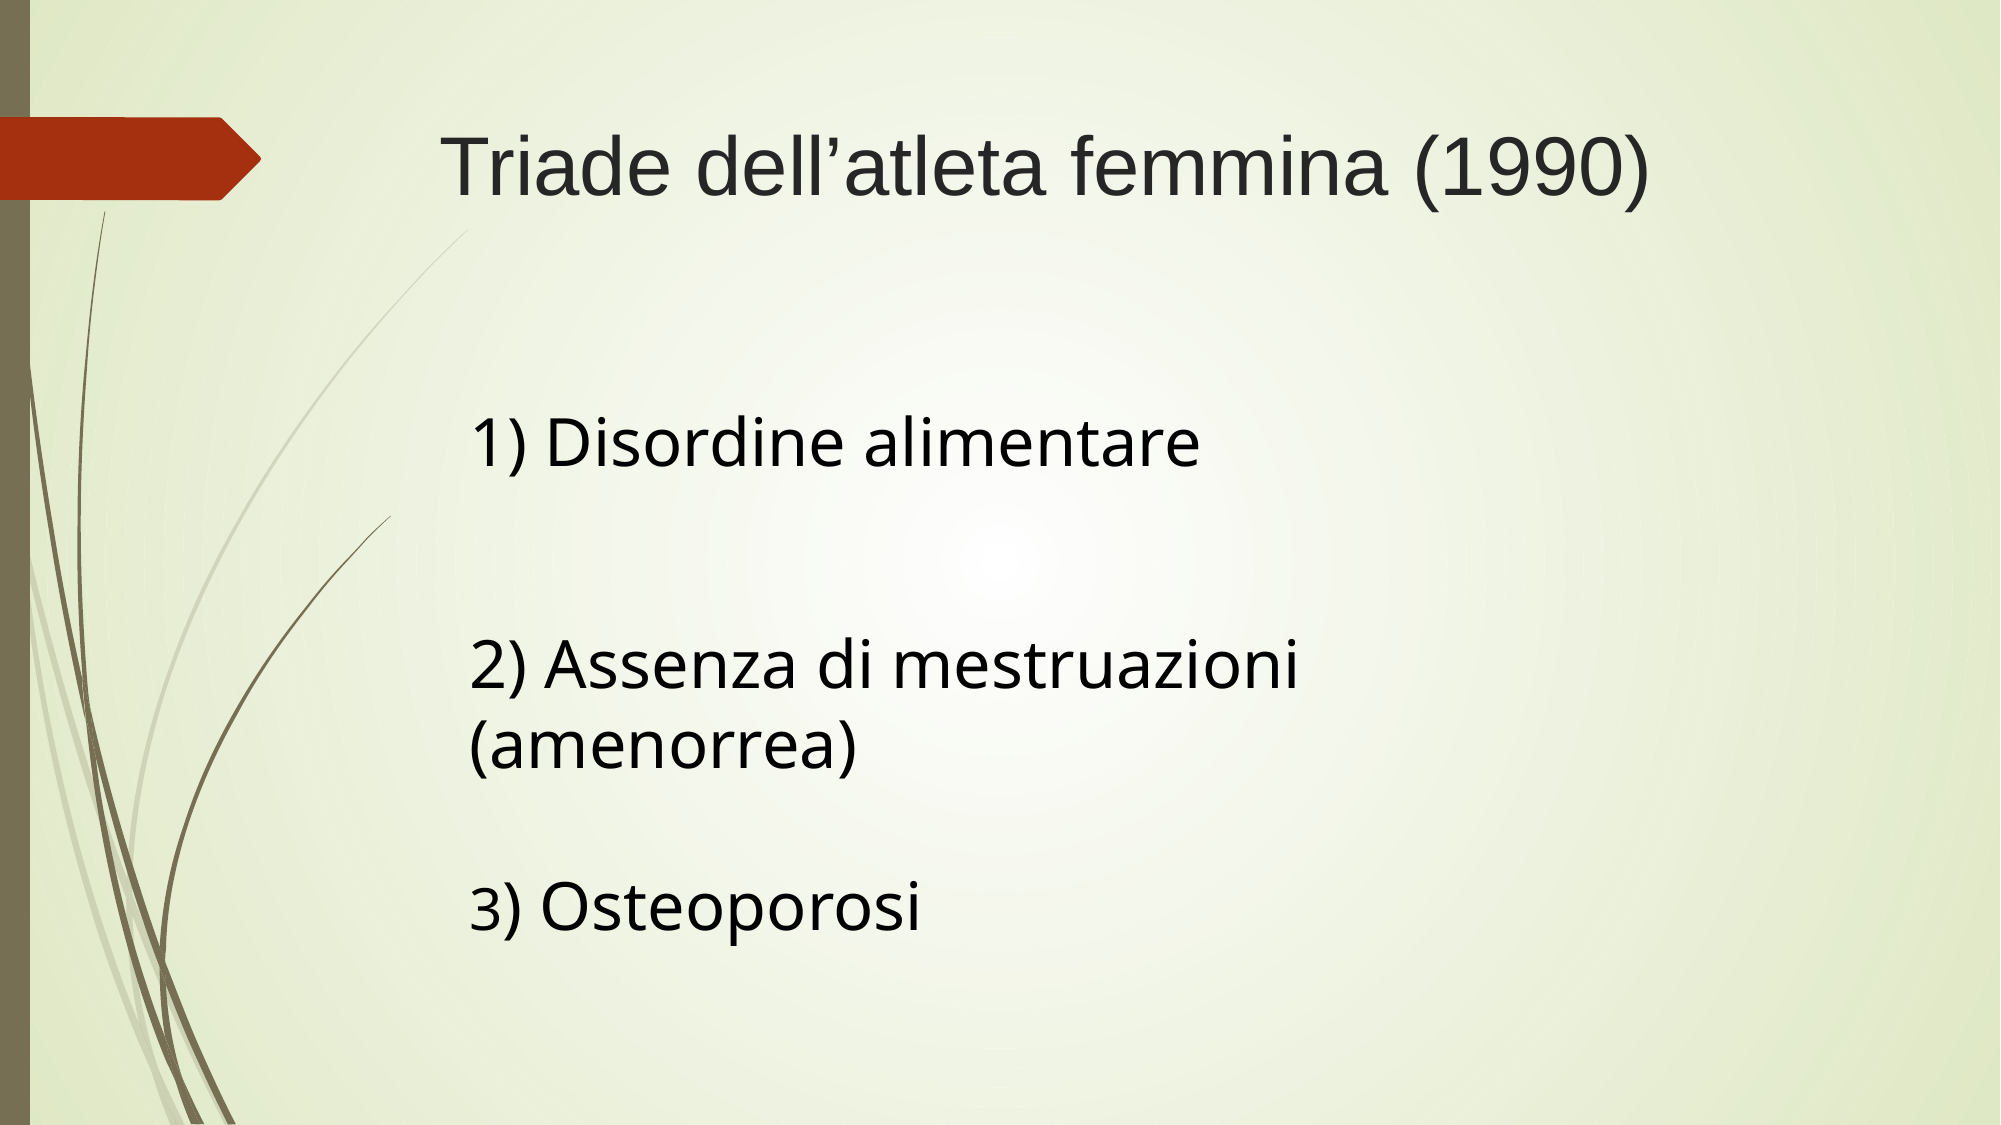

# Triade dell’atleta femmina (1990)
1) Disordine alimentare
2) Assenza di mestruazioni (amenorrea)
3) Osteoporosi